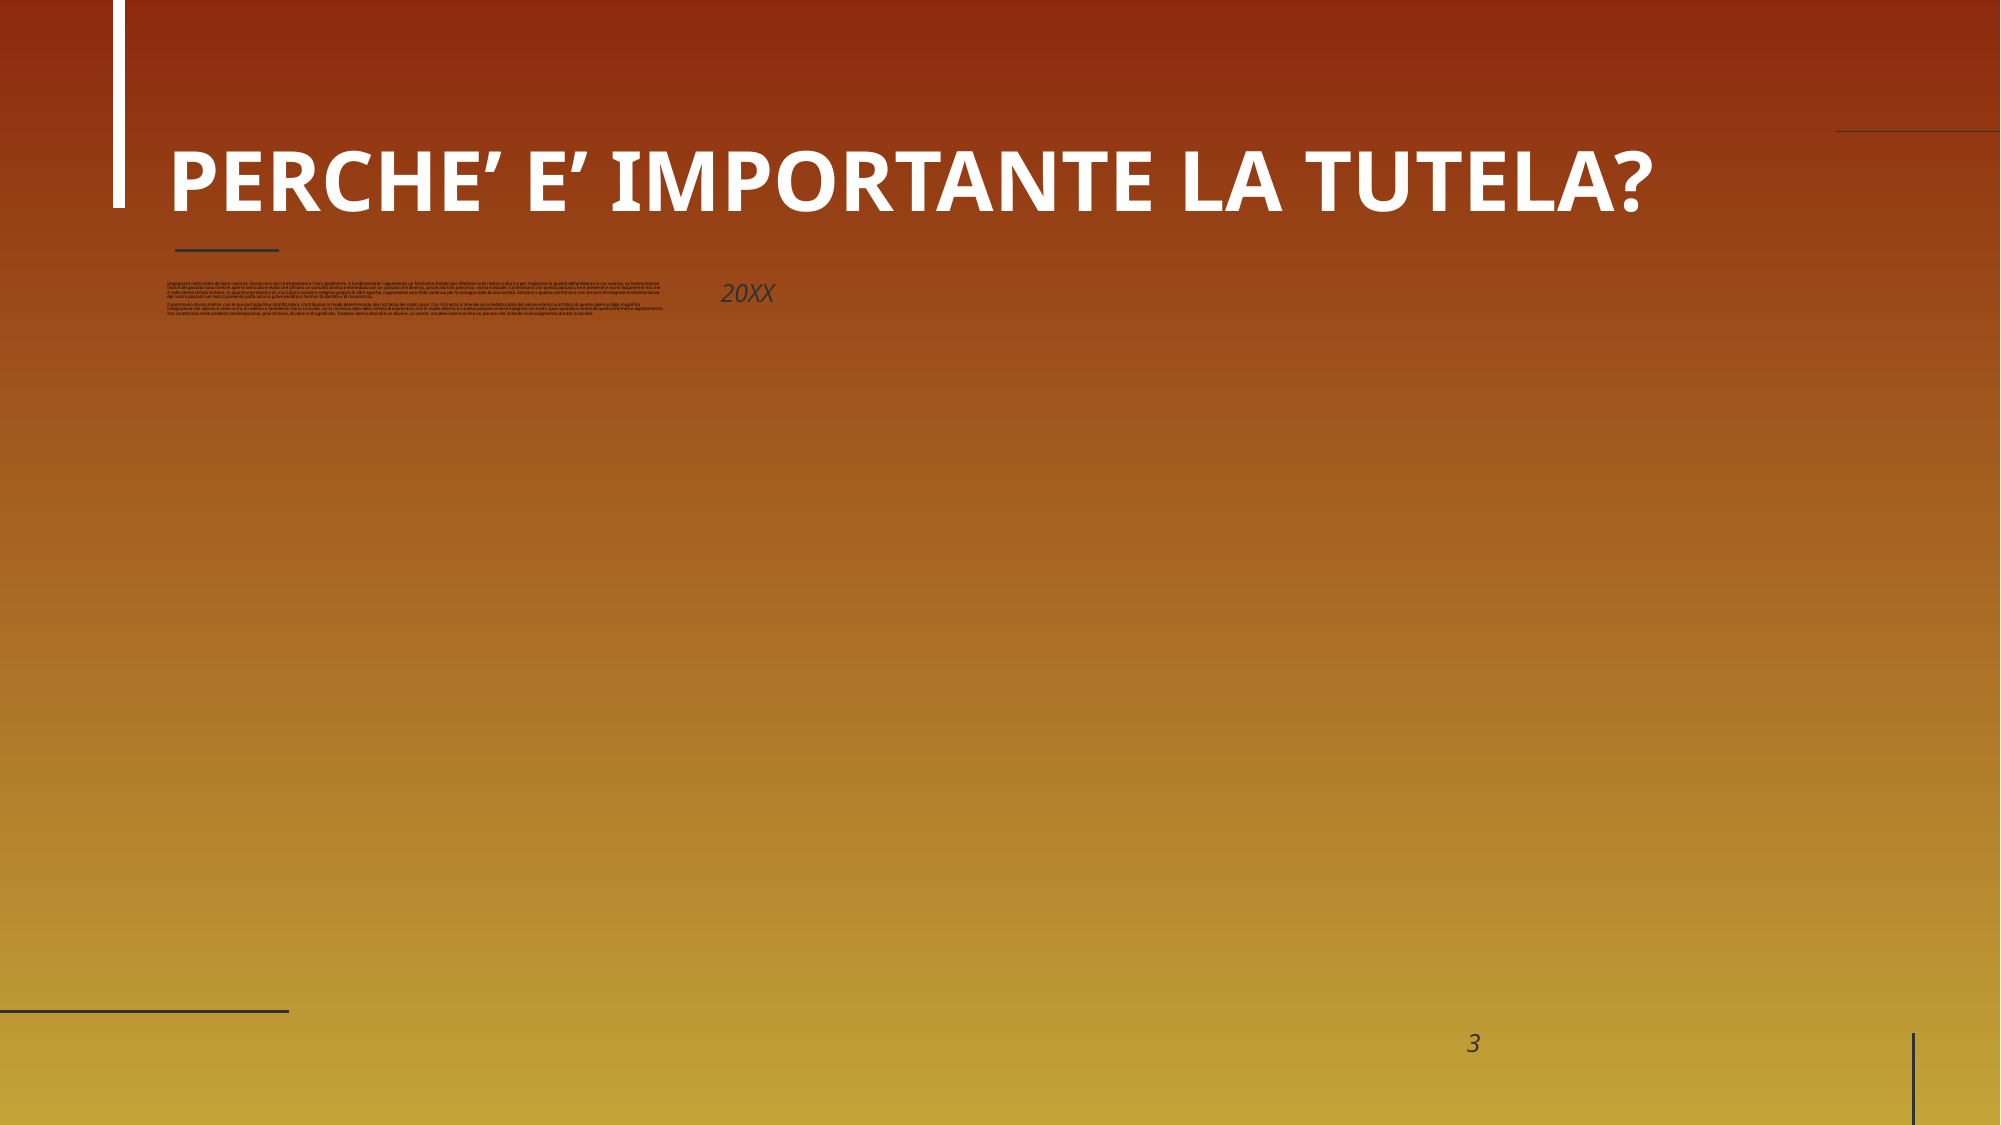

# PERCHE’ E’ IMPORTANTE LA TUTELA?
Impegnarsi nella tutela dei beni culturali, favorirne la loro trasmissione e il loro godimento, è fondamentale: rappresenta un fortissimo stimolo per riflettere sulla nostra cultura e per migliorare la qualità dell’ambiente in cui viviamo. Le testimonianze fisiche del passato sono finestre aperte verso altre realtà che offrono un contatto diretto e immediato con un passato che diventa, grazie alla loro presenza, vicino e attuale. Confrontarci con questo passato che è presente e vicino fisicamente ma che è nello stesso tempo lontano, in quanto espressione di una cultura sociale e religiosa propria di altre epoche, rappresenta una sfida continua per lo sviluppo civile di una società. Sottrarsi a questo confronto e non cercare di integrare le testimonianze del nostro passato nel nostro presente porta ad una grave perdita in termini di identità e di conoscenza.
Il patrimonio storico inoltre, con le sue particolarità e stratificazioni, contribuisce in modo determinante alla ricchezza dei nostri spazi. Con ricchezza si intende sia la bellezza data dal valore estetico e artistico di queste opere o dalla magnifica integrazione che spesso si osserva tra un edificio e l’ambiente che lo circonda, sia la ricchezza data dalla varietà di espressioni che in modo attento e creativo possono essere integrate nei nostri spazi quotidiani evitando quell’uniformità e appiattimento che caratterizza molti ambienti contemporanei, privi di storia, di valori e di significato. Tutelare i beni culturali è un dovere, un onere, ma deve essere anche un piacere che richiede il coinvolgimento di tutta la società.
20XX
3